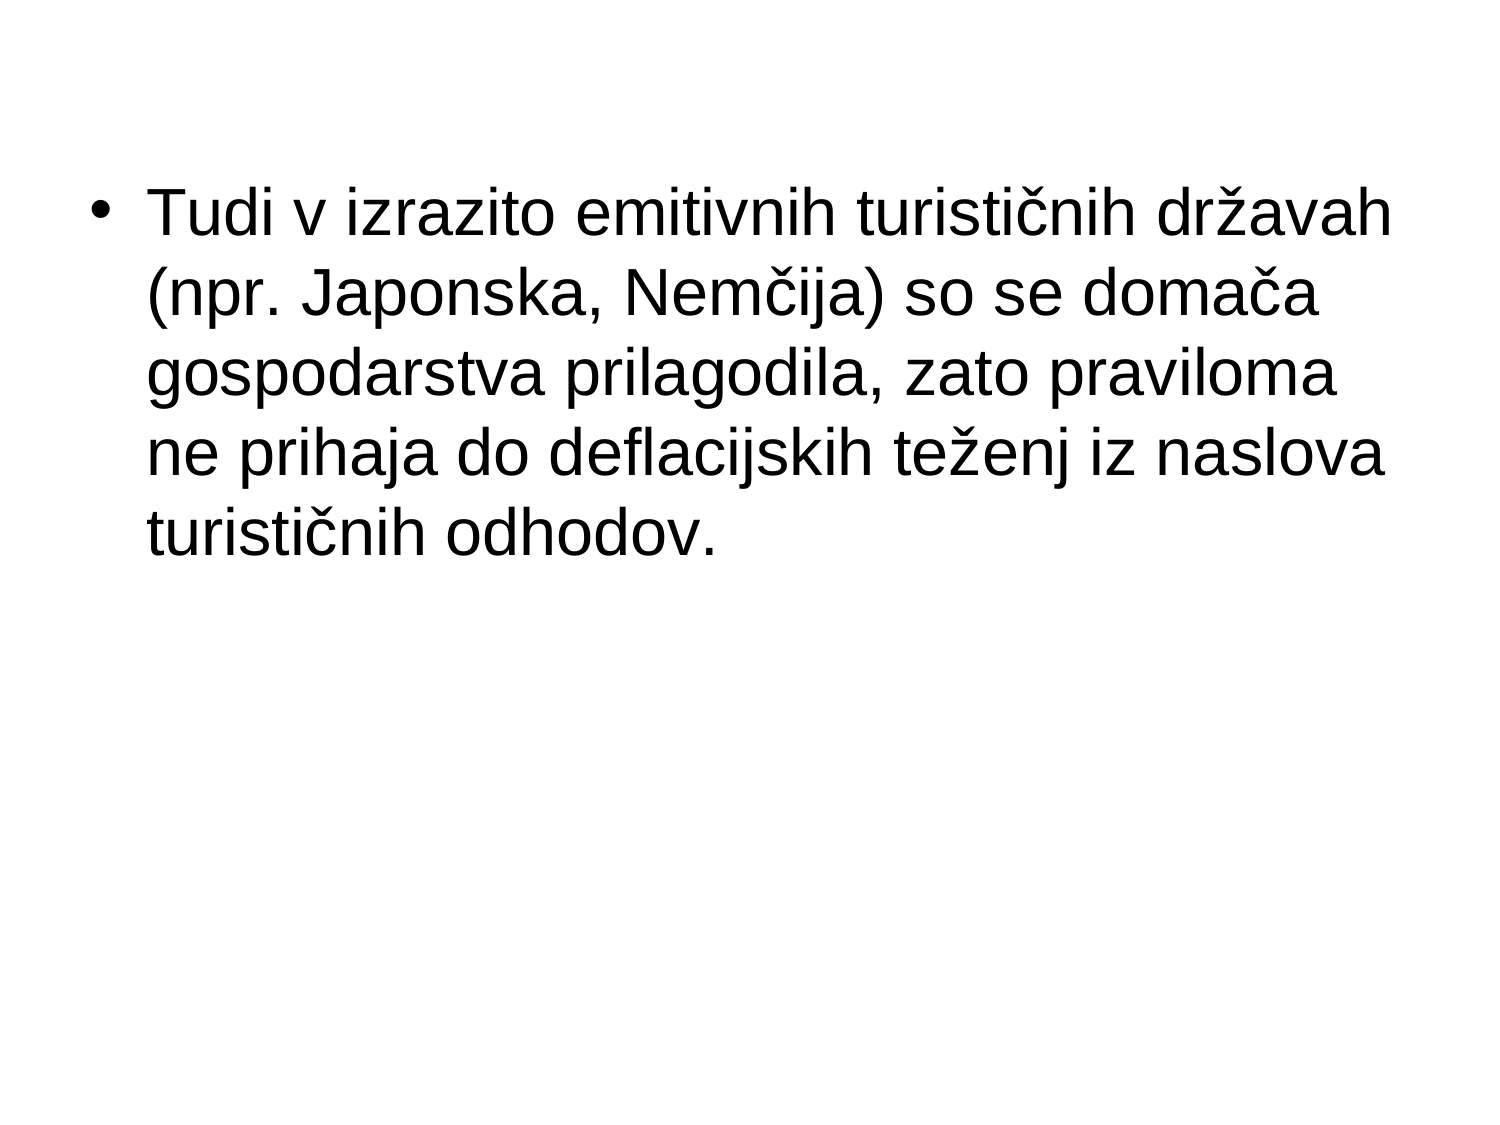

# Tudi v izrazito emitivnih turističnih državah (npr. Japonska, Nemčija) so se domača gospodarstva prilagodila, zato praviloma ne prihaja do deflacijskih teženj iz naslova turističnih odhodov.